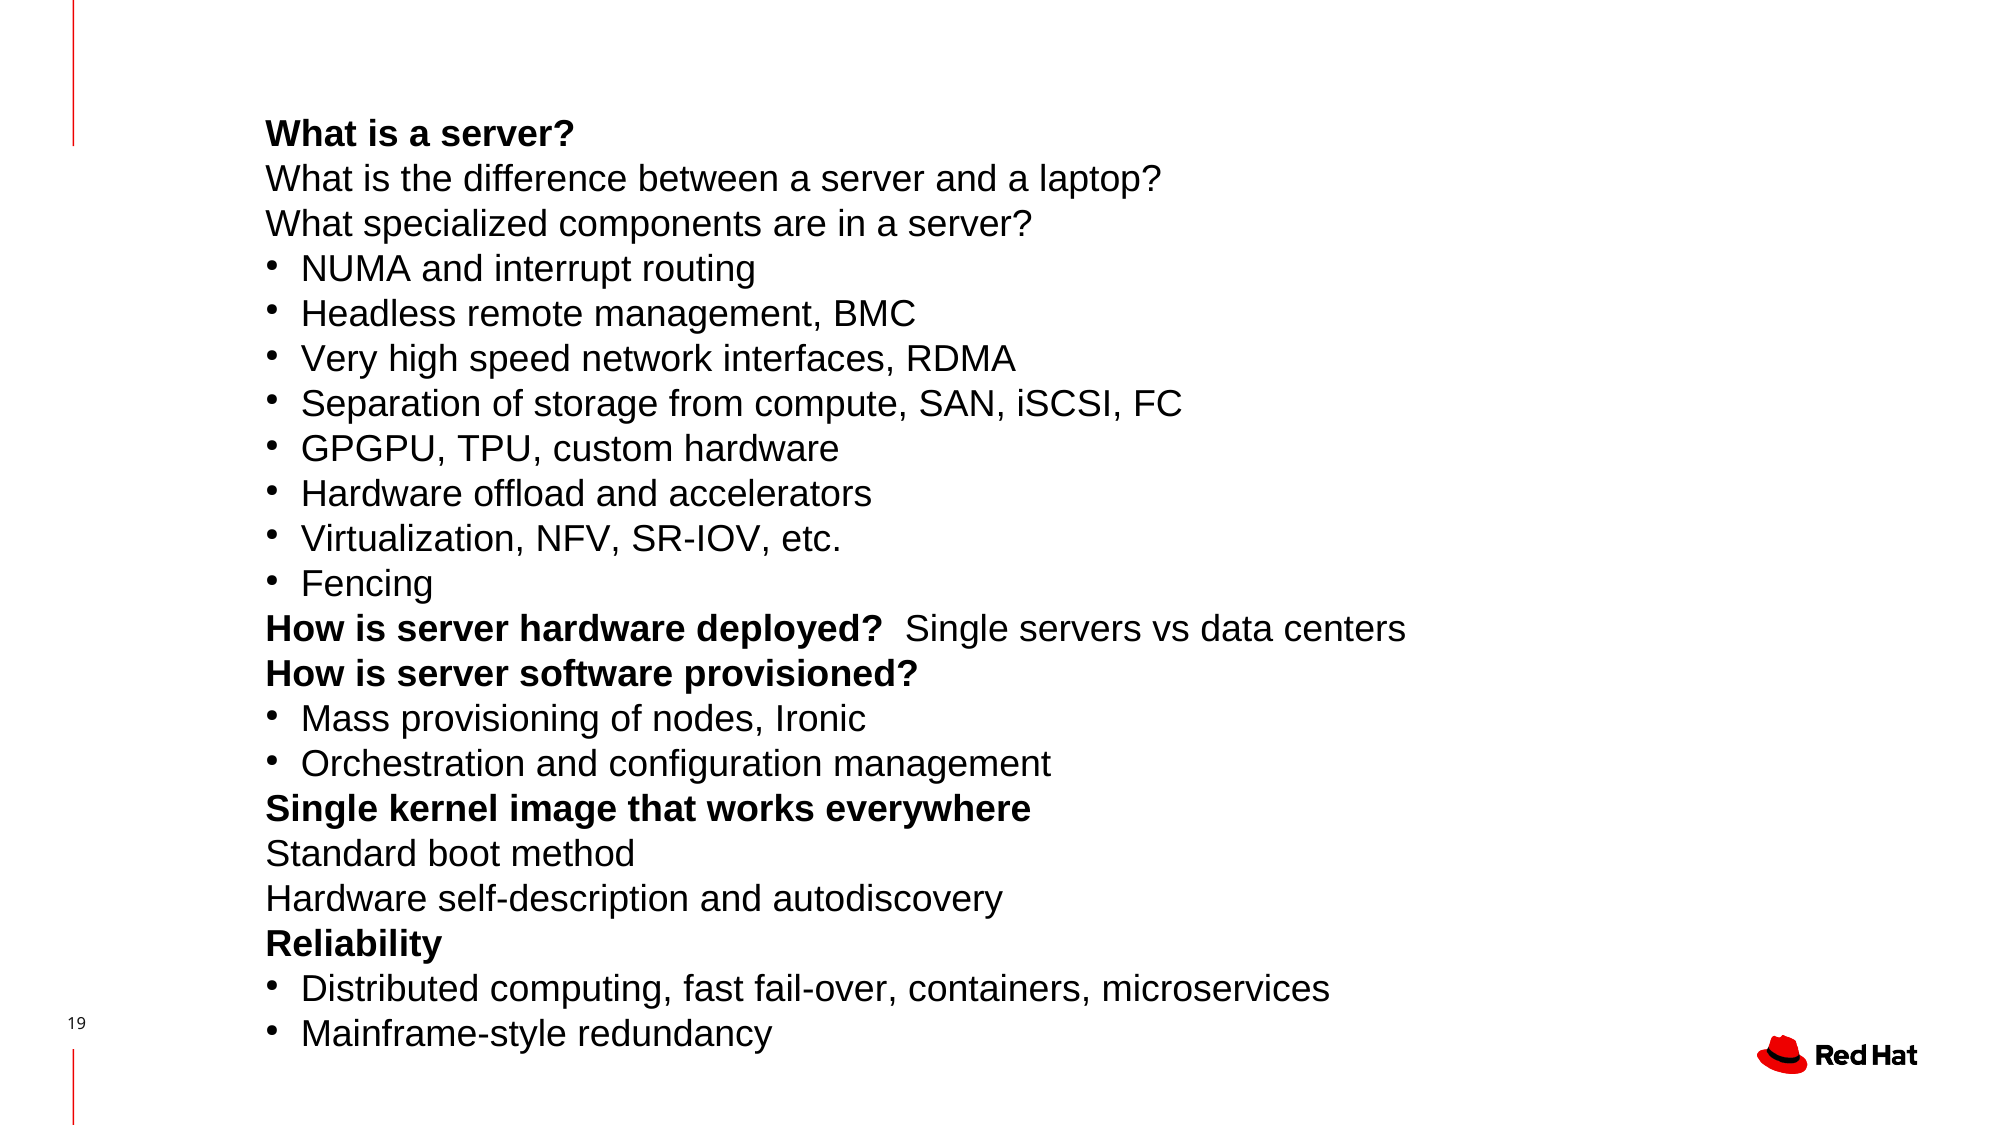

What is a server?
What is the difference between a server and a laptop?
What specialized components are in a server?
NUMA and interrupt routing
Headless remote management, BMC
Very high speed network interfaces, RDMA
Separation of storage from compute, SAN, iSCSI, FC
GPGPU, TPU, custom hardware
Hardware offload and accelerators
Virtualization, NFV, SR-IOV, etc.
Fencing
How is server hardware deployed? Single servers vs data centers
How is server software provisioned?
Mass provisioning of nodes, Ironic
Orchestration and configuration management
Single kernel image that works everywhere
Standard boot method
Hardware self-description and autodiscovery
Reliability
Distributed computing, fast fail-over, containers, microservices
Mainframe-style redundancy
19